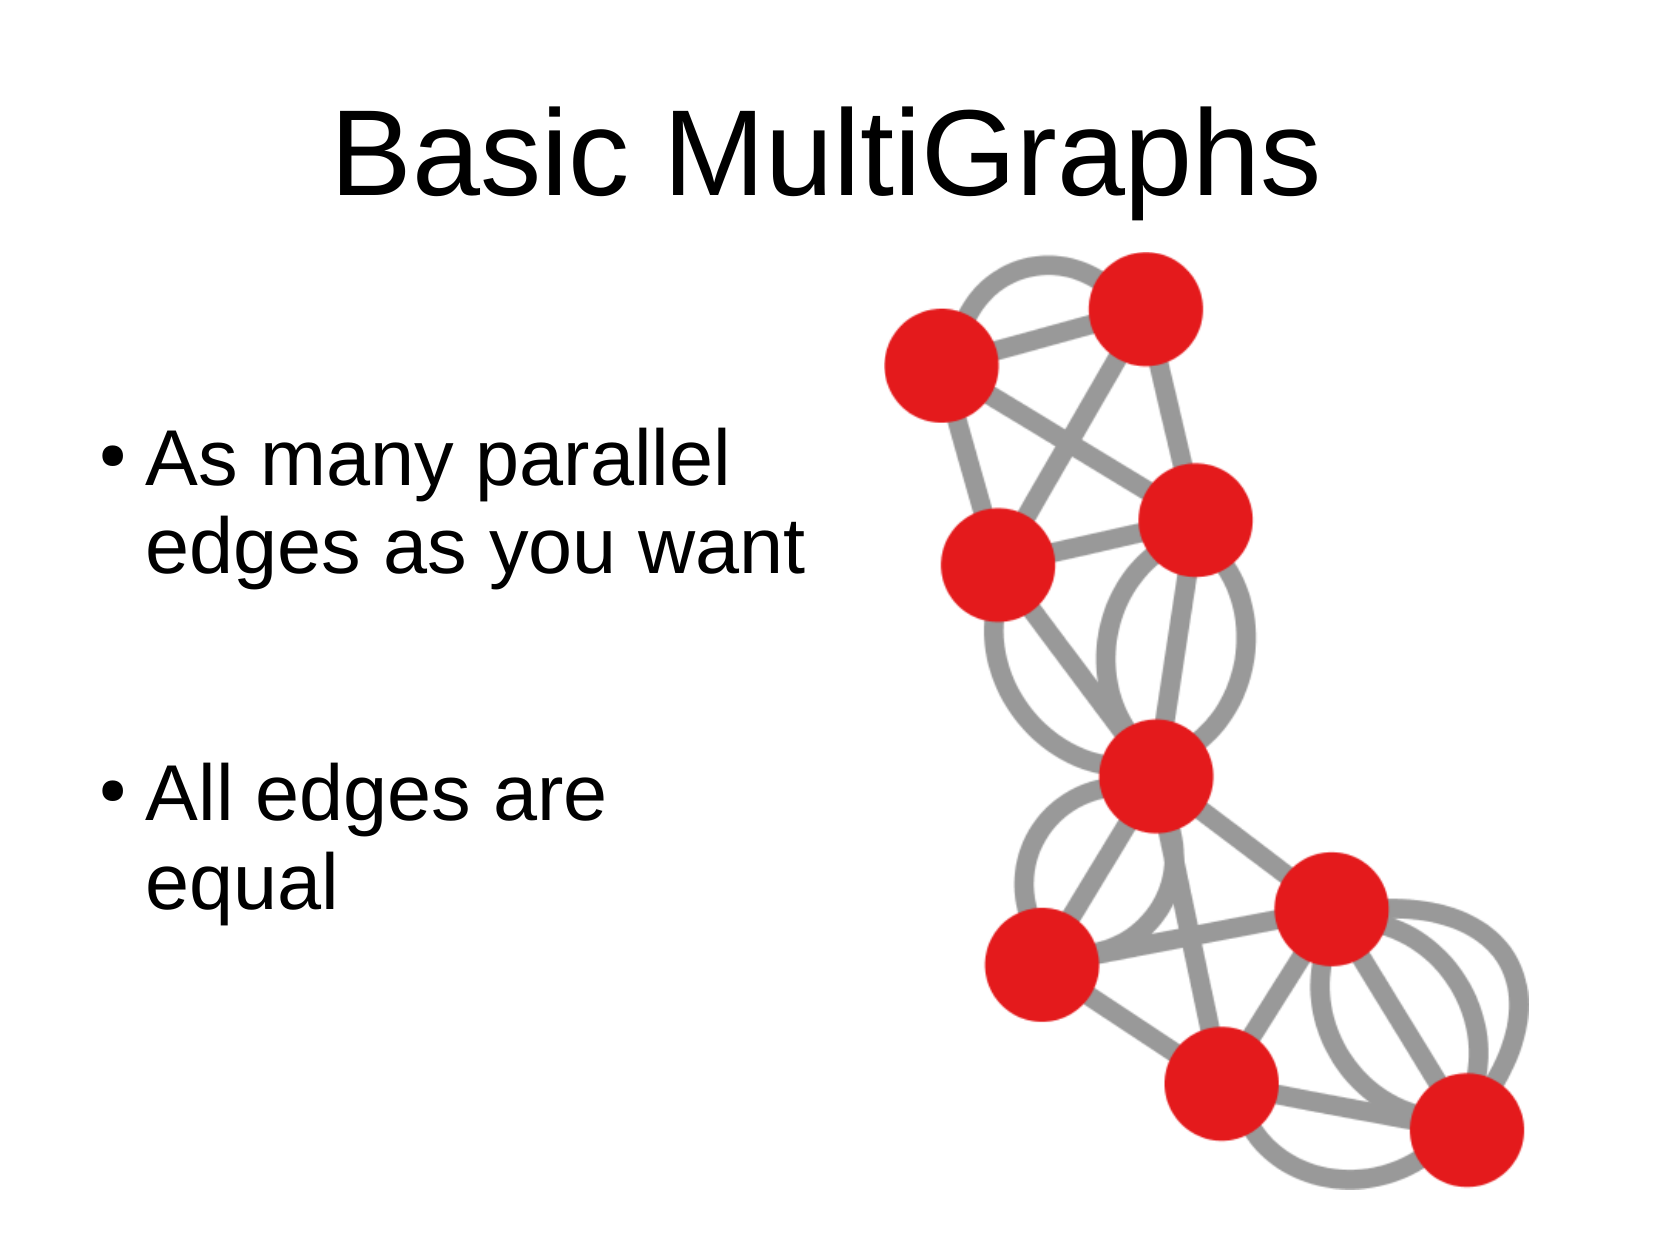

# Basic MultiGraphs
As many parallel edges as you want
All edges are equal